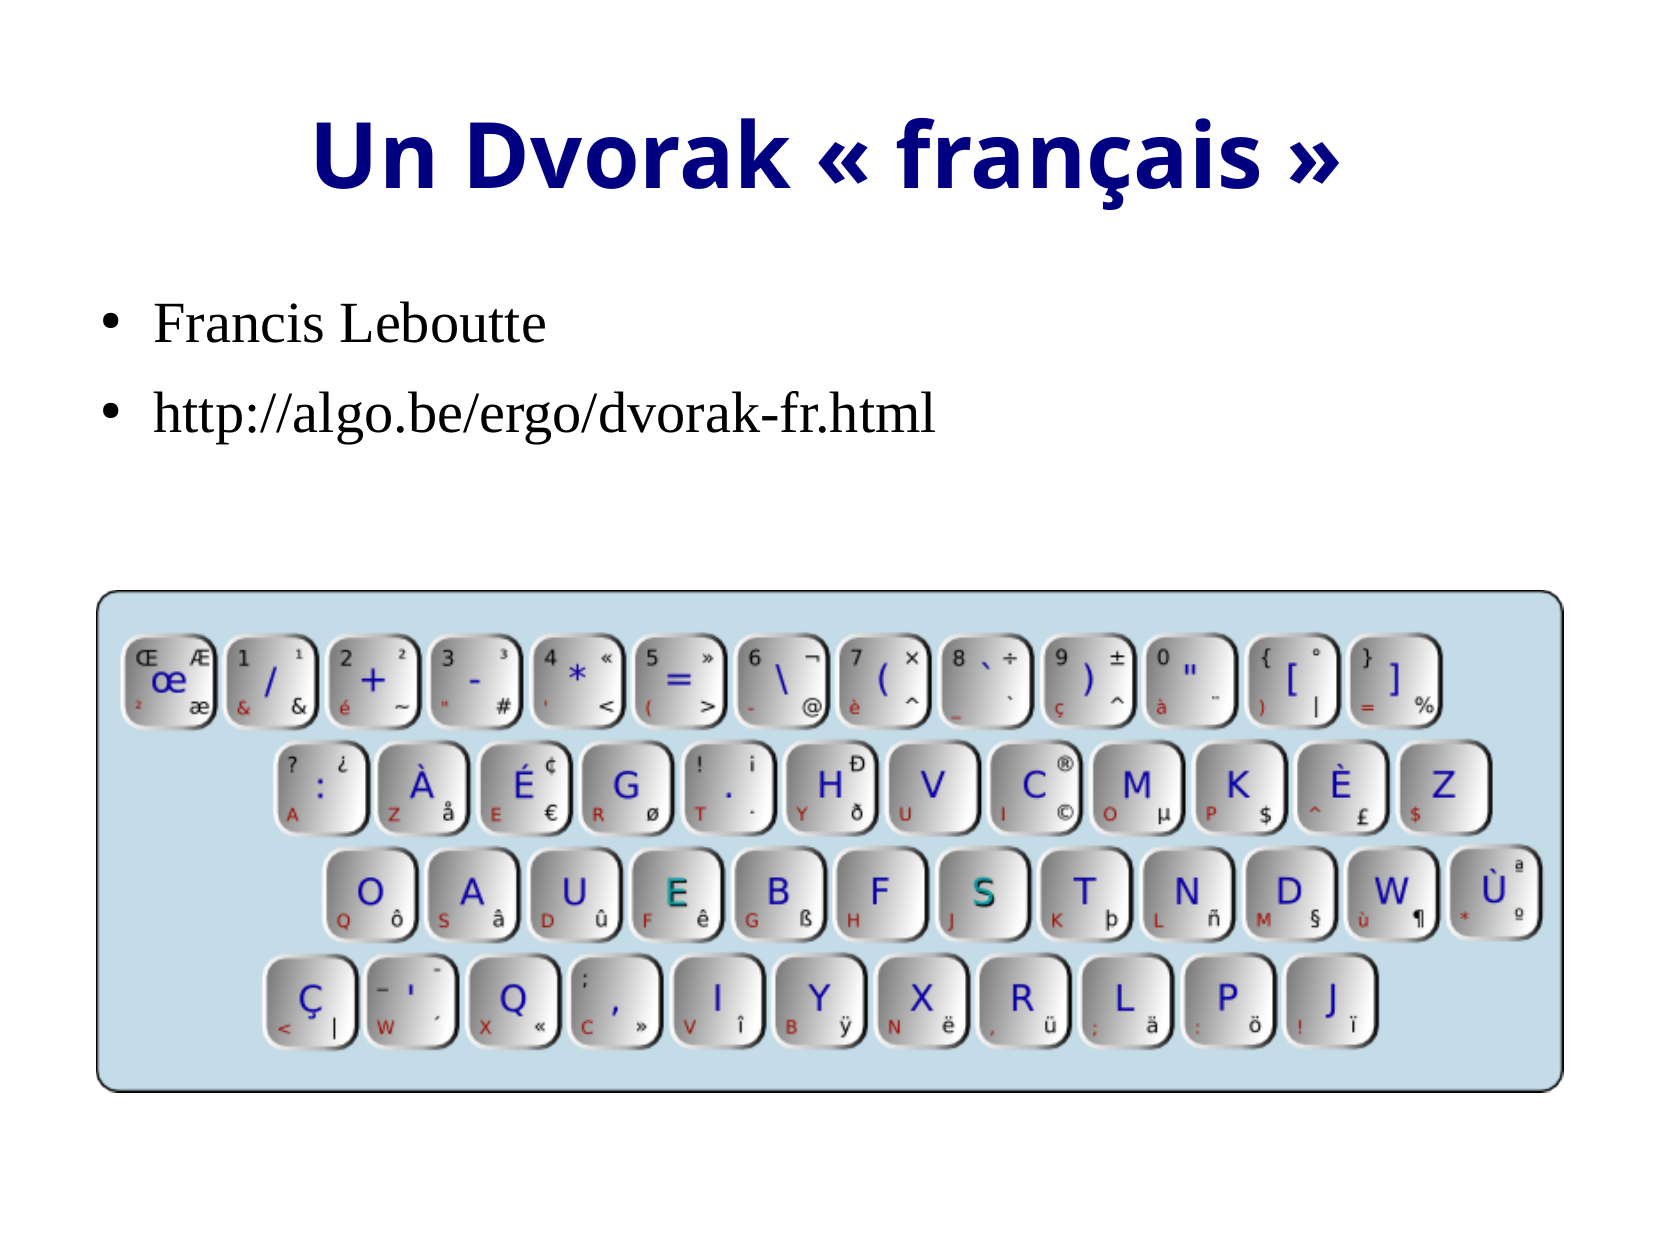

# Un Dvorak « français »
Francis Leboutte
http://algo.be/ergo/dvorak-fr.html